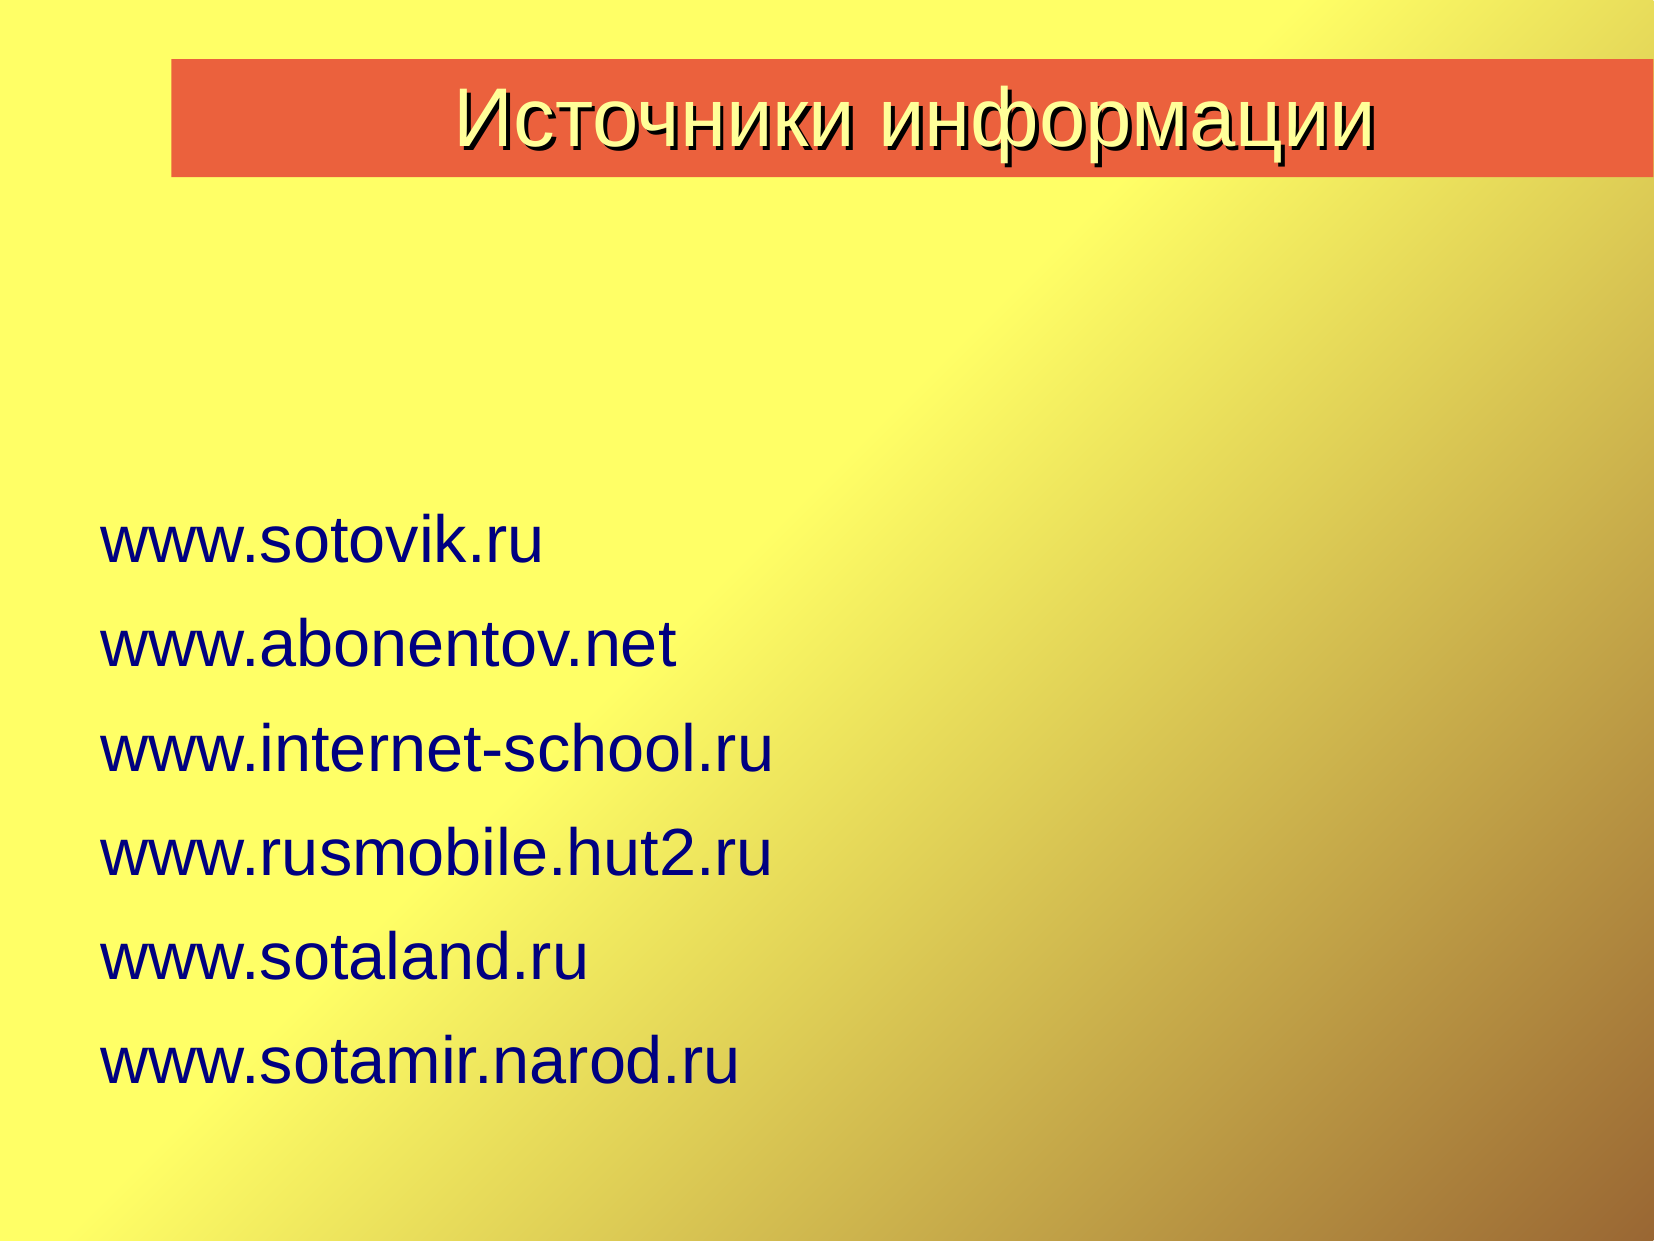

# Источники информации
www.sotovik.ru
www.abonentov.net
www.internet-school.ru
www.rusmobile.hut2.ru
www.sotaland.ru
www.sotamir.narod.ru